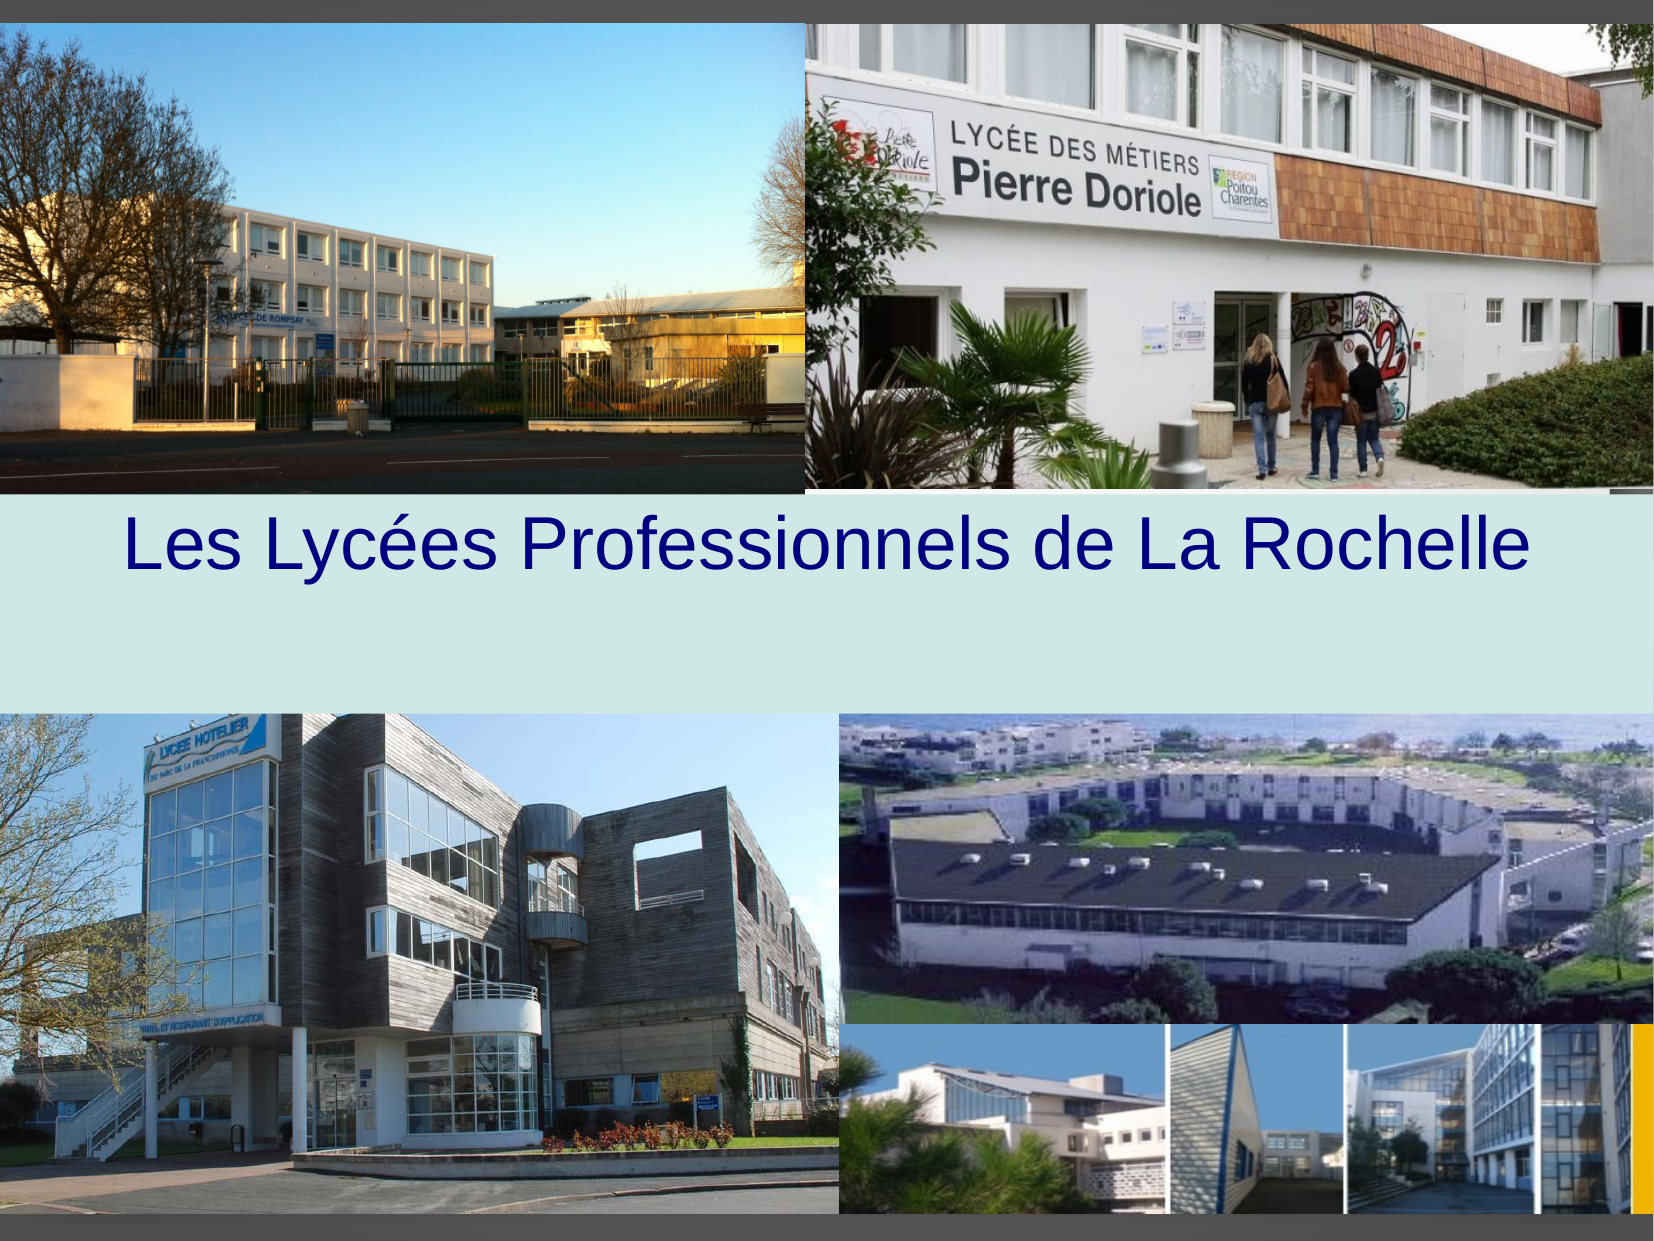

Les Lycées Professionnels de La Rochelle
#